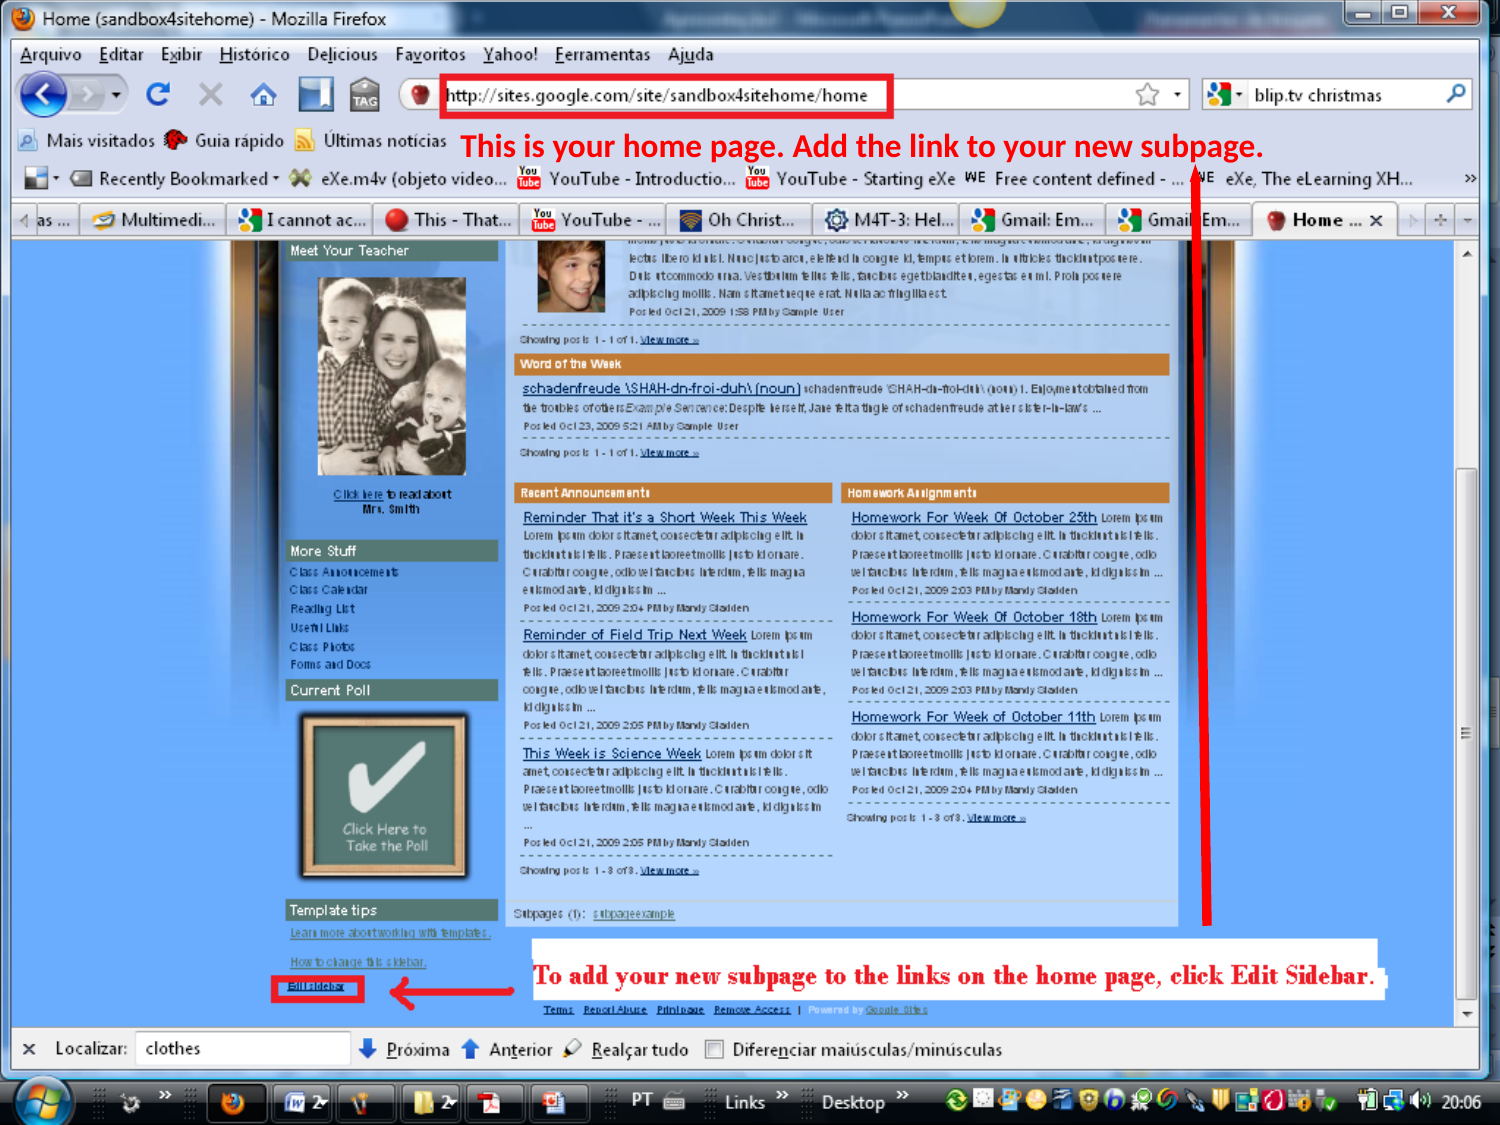

This is your home page. Add the link to your new subpage.